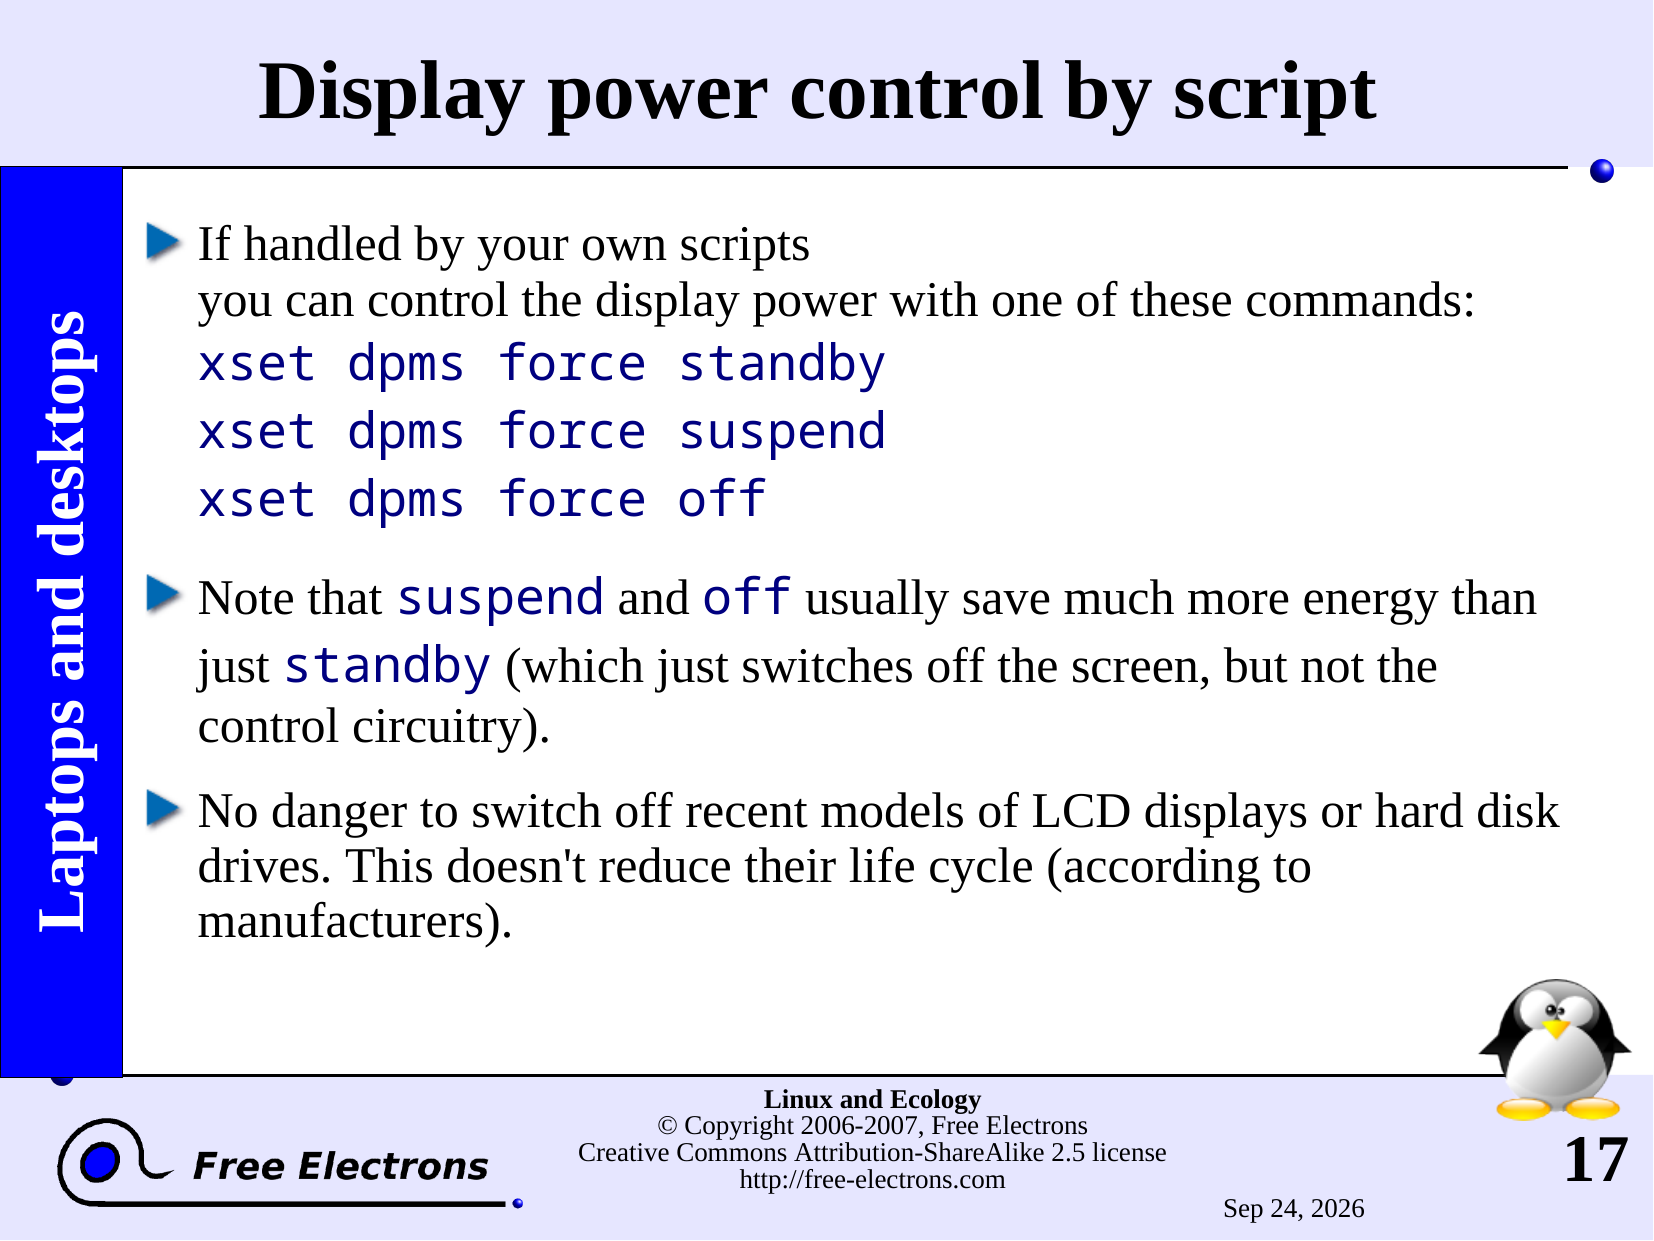

# Display power control by script
If handled by your own scripts
you can control the display power with one of these commands:
xset dpms force standby
xset dpms force suspend
xset dpms force off
Note that suspend and off usually save much more energy than just standby (which just switches off the screen, but not the control circuitry).
No danger to switch off recent models of LCD displays or hard disk drives. This doesn't reduce their life cycle (according to manufacturers).
Laptops and desktops